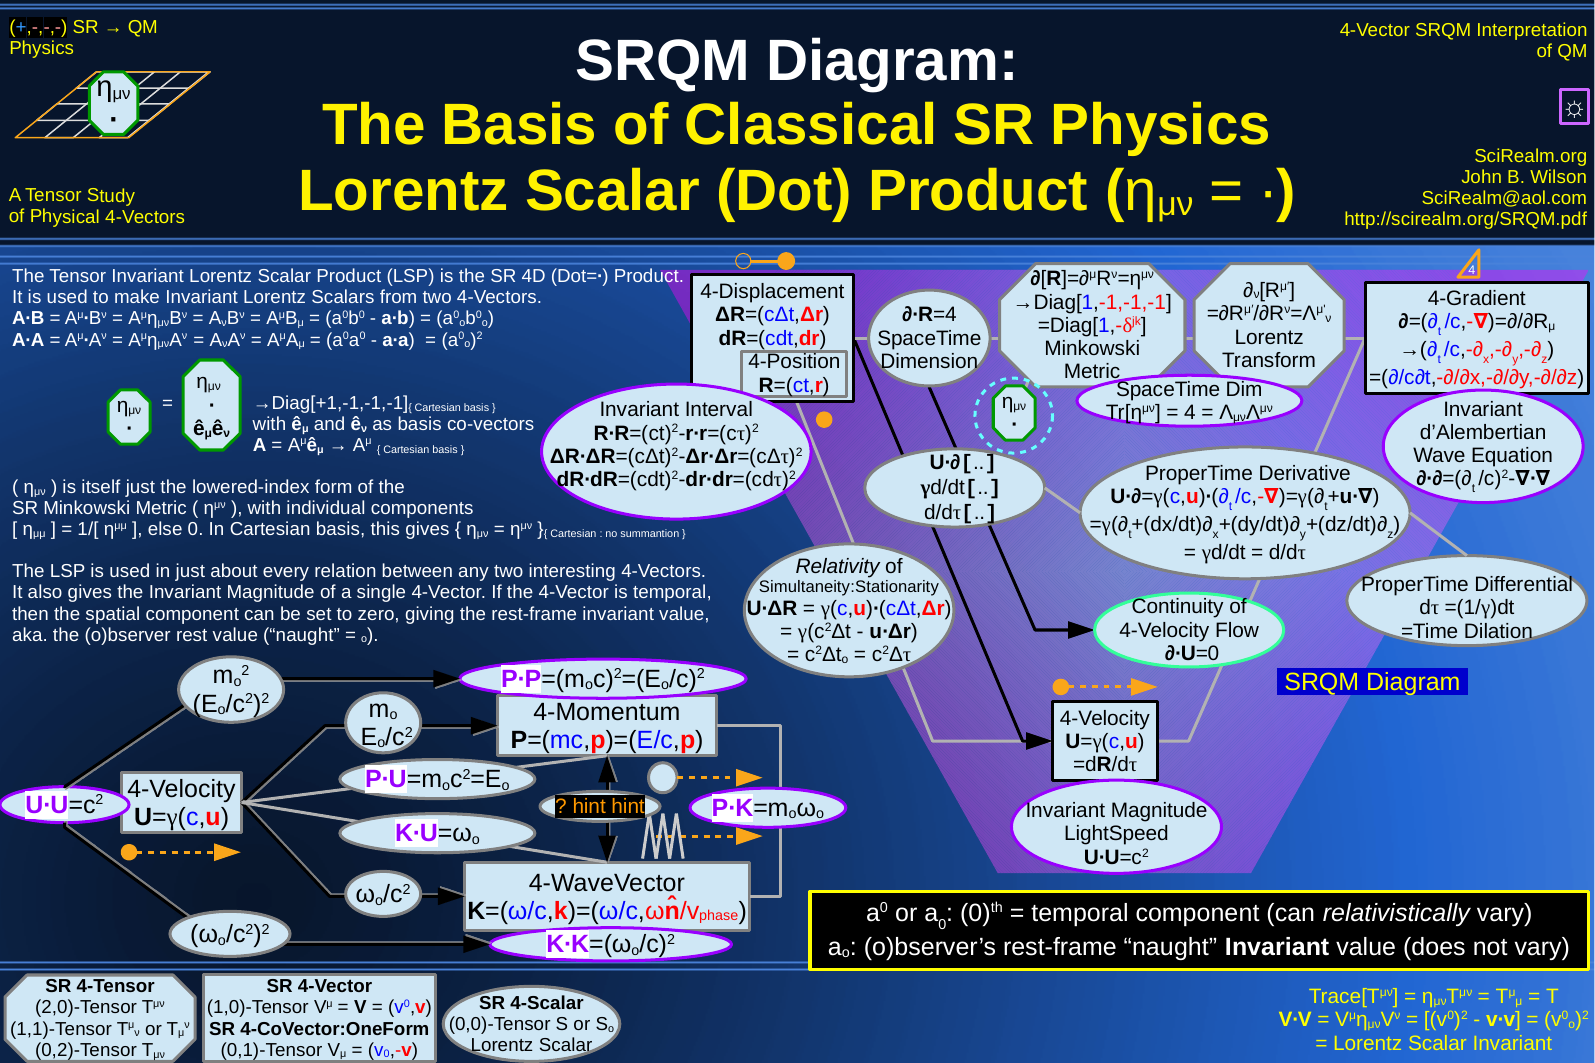

(+,-,-,-) SR → QM
Physics
A Tensor Study
of Physical 4-Vectors
4-Vector SRQM Interpretation
of QM
SciRealm.org
John B. Wilson
SciRealm@aol.com
http://scirealm.org/SRQM.pdf
# SRQM Diagram: The Basis of Classical SR Physics Lorentz Scalar (Dot) Product (ημν = ∙)
 ημν
∙
☼
4
∂[R]=∂μRν=ημν
→Diag[1,-1,-1,-1]
=Diag[1,-δjk]
Minkowski
Metric
∂ν[Rμ′]
=∂Rμ′/∂Rν=Λμ'ν
Lorentz
Transform
4-Displacement
ΔR=(cΔt,Δr)
dR=(cdt,dr)
4-Gradient
∂=(∂t /c,-∇)=∂/∂Rμ
→(∂t /c,-∂x,-∂y,-∂z)
=(∂/c∂t,-∂/∂x,-∂/∂y,-∂/∂z)
∂∙R=4
SpaceTime
Dimension
4-Position
R=(ct,r)
SpaceTime Dim
Tr[ημν] = 4 = ΛμνΛμν
Invariant Interval
R∙R=(ct)2-r∙r=(cτ)2
ΔR∙ΔR=(cΔt)2-Δr∙Δr=(cΔτ)2
dR∙dR=(cdt)2-dr∙dr=(cdτ)2
 ημν
∙
Invariant
d’Alembertian
Wave Equation
∂∙∂=(∂t /c)2-∇∙∇
 ProperTime Derivative
U∙∂=γ(c,u)∙(∂t /c,-∇)=γ(∂t+u∙∇)
=γ(∂t+(dx/dt)∂x+(dy/dt)∂y+(dz/dt)∂z)
= γd/dt = d/dτ
 U∙∂[..]
 γd/dt[..]
 d/dτ[..]
Relativity of
Simultaneity:Stationarity
U∙ΔR = γ(c,u)∙(cΔt,Δr)
= γ(c2Δt - u∙Δr)
= c2Δto = c2Δτ
ProperTime Differential
dτ =(1/γ)dt
=Time Dilation
Continuity of
4-Velocity Flow
 ∂∙U=0
4-Velocity
U=γ(c,u)
=dR/dτ
Invariant Magnitude
LightSpeed
U∙U=c2
The Tensor Invariant Lorentz Scalar Product (LSP) is the SR 4D (Dot=∙) Product.
It is used to make Invariant Lorentz Scalars from two 4-Vectors.
A∙B = Aμ∙Bν = AμημνBν = AνBν = AμBμ = (a0b0 - a∙b) = (a0ob0o)
A∙A = Aμ∙Aν = AμημνAν = AνAν = AμAμ = (a0a0 - a∙a) = (a0o)2
		=	 →Diag[+1,-1,-1,-1]{ Cartesian basis }
			 with êμ and êν as basis co-vectors
			 A = Aμêμ → Aμ { Cartesian basis }
( ημν ) is itself just the lowered-index form of the
SR Minkowski Metric ( ημν ), with individual components
[ ημμ ] = 1/[ ημμ ], else 0. In Cartesian basis, this gives { ημν = ημν }{ Cartesian : no summantion }
The LSP is used in just about every relation between any two interesting 4-Vectors. It also gives the Invariant Magnitude of a single 4-Vector. If the 4-Vector is temporal, then the spatial component can be set to zero, giving the rest-frame invariant value, aka. the (o)bserver rest value (“naught” = o).
ημν
∙
êμêν
 ημν
∙
mo2
(Eo/c2)2
P∙P=(moc)2=(Eo/c)2
 SRQM Diagram
mo
 Eo/c2
4-Momentum
P=(mc,p)=(E/c,p)
P∙U=moc2=Eo
4-Velocity
U=γ(c,u)
U∙U=c2
P∙K=moωo
? hint hint
K∙U=ωo
4-WaveVector
K=(ω/c,k)=(ω/c,ωn̂/vphase)
ωo/c2
a0 or a0: (0)th = temporal component (can relativistically vary)
ao: (o)bserver’s rest-frame “naught” Invariant value (does not vary)
(ωo/c2)2
K∙K=(ωo/c)2
SR 4-Tensor
(2,0)-Tensor Tμν
(1,1)-Tensor Tμν or Tμν
(0,2)-Tensor Tμν
SR 4-Vector
(1,0)-Tensor Vμ = V = (v0,v)
SR 4-CoVector:OneForm
(0,1)-Tensor Vμ = (v0,-v)
Trace[Tμν] = ημνTμν = Tμμ = T
V∙V = VμημνVν = [(v0)2 - v∙v] = (v0o)2
= Lorentz Scalar Invariant
SR 4-Scalar
(0,0)-Tensor S or So
Lorentz Scalar